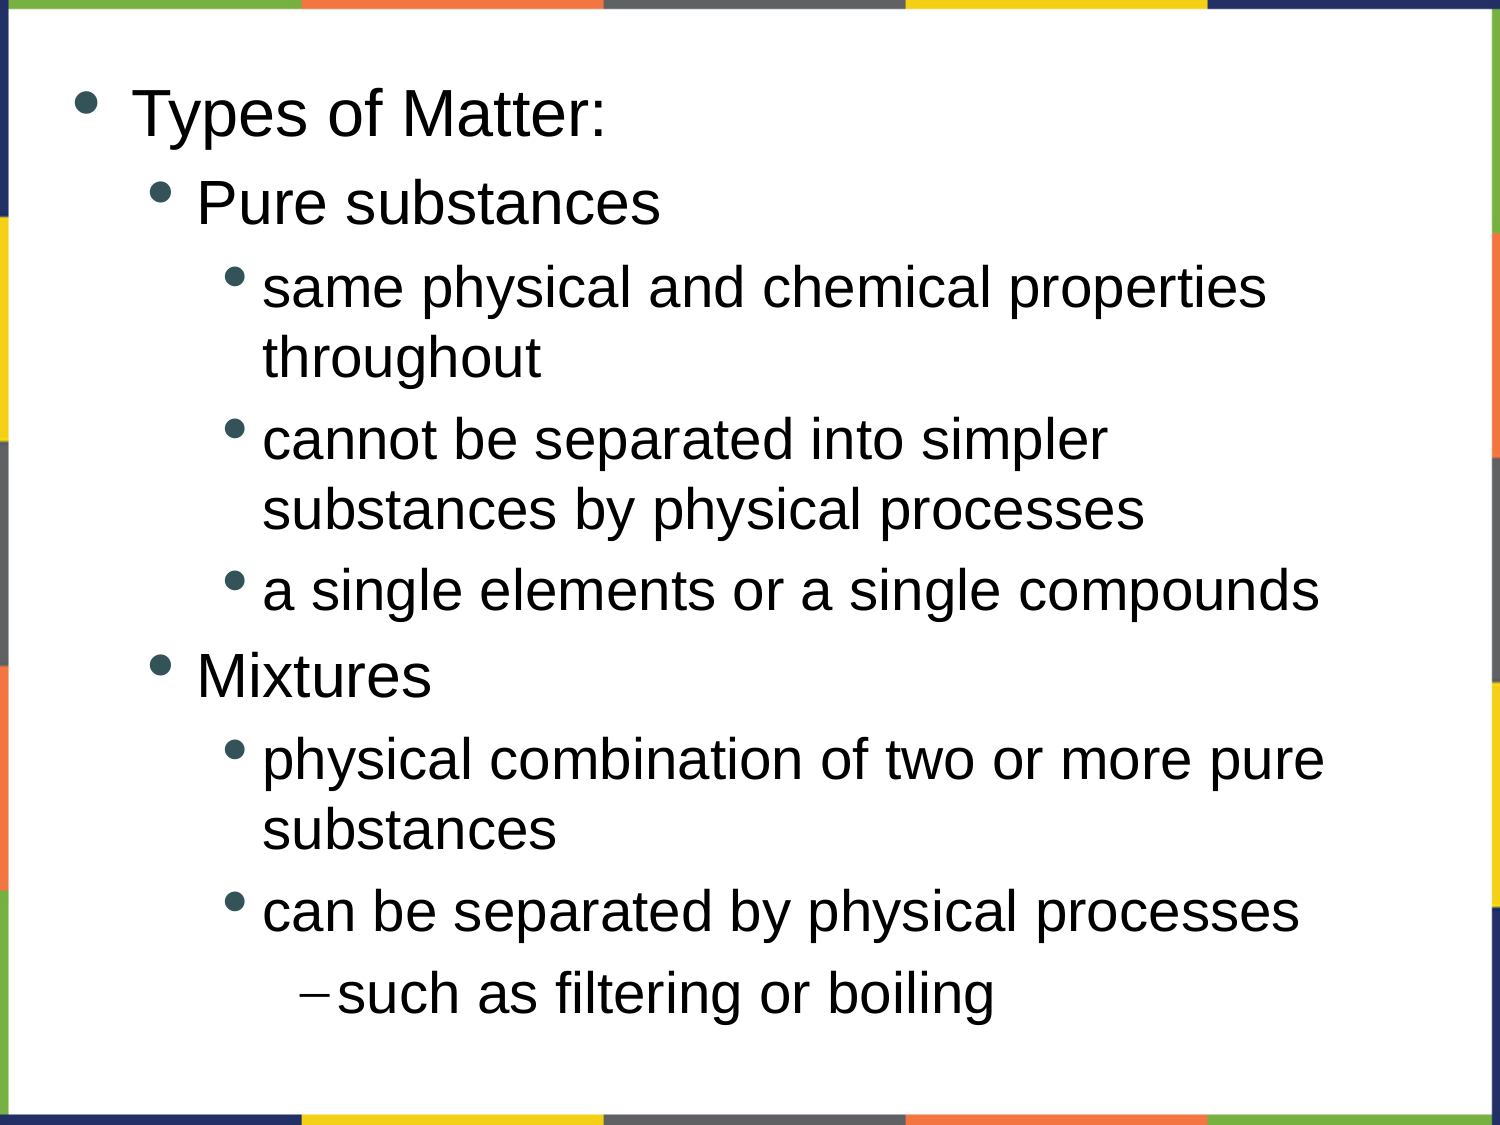

Types of Matter:
Pure substances
same physical and chemical properties throughout
cannot be separated into simpler substances by physical processes
a single elements or a single compounds
Mixtures
physical combination of two or more pure substances
can be separated by physical processes
such as filtering or boiling